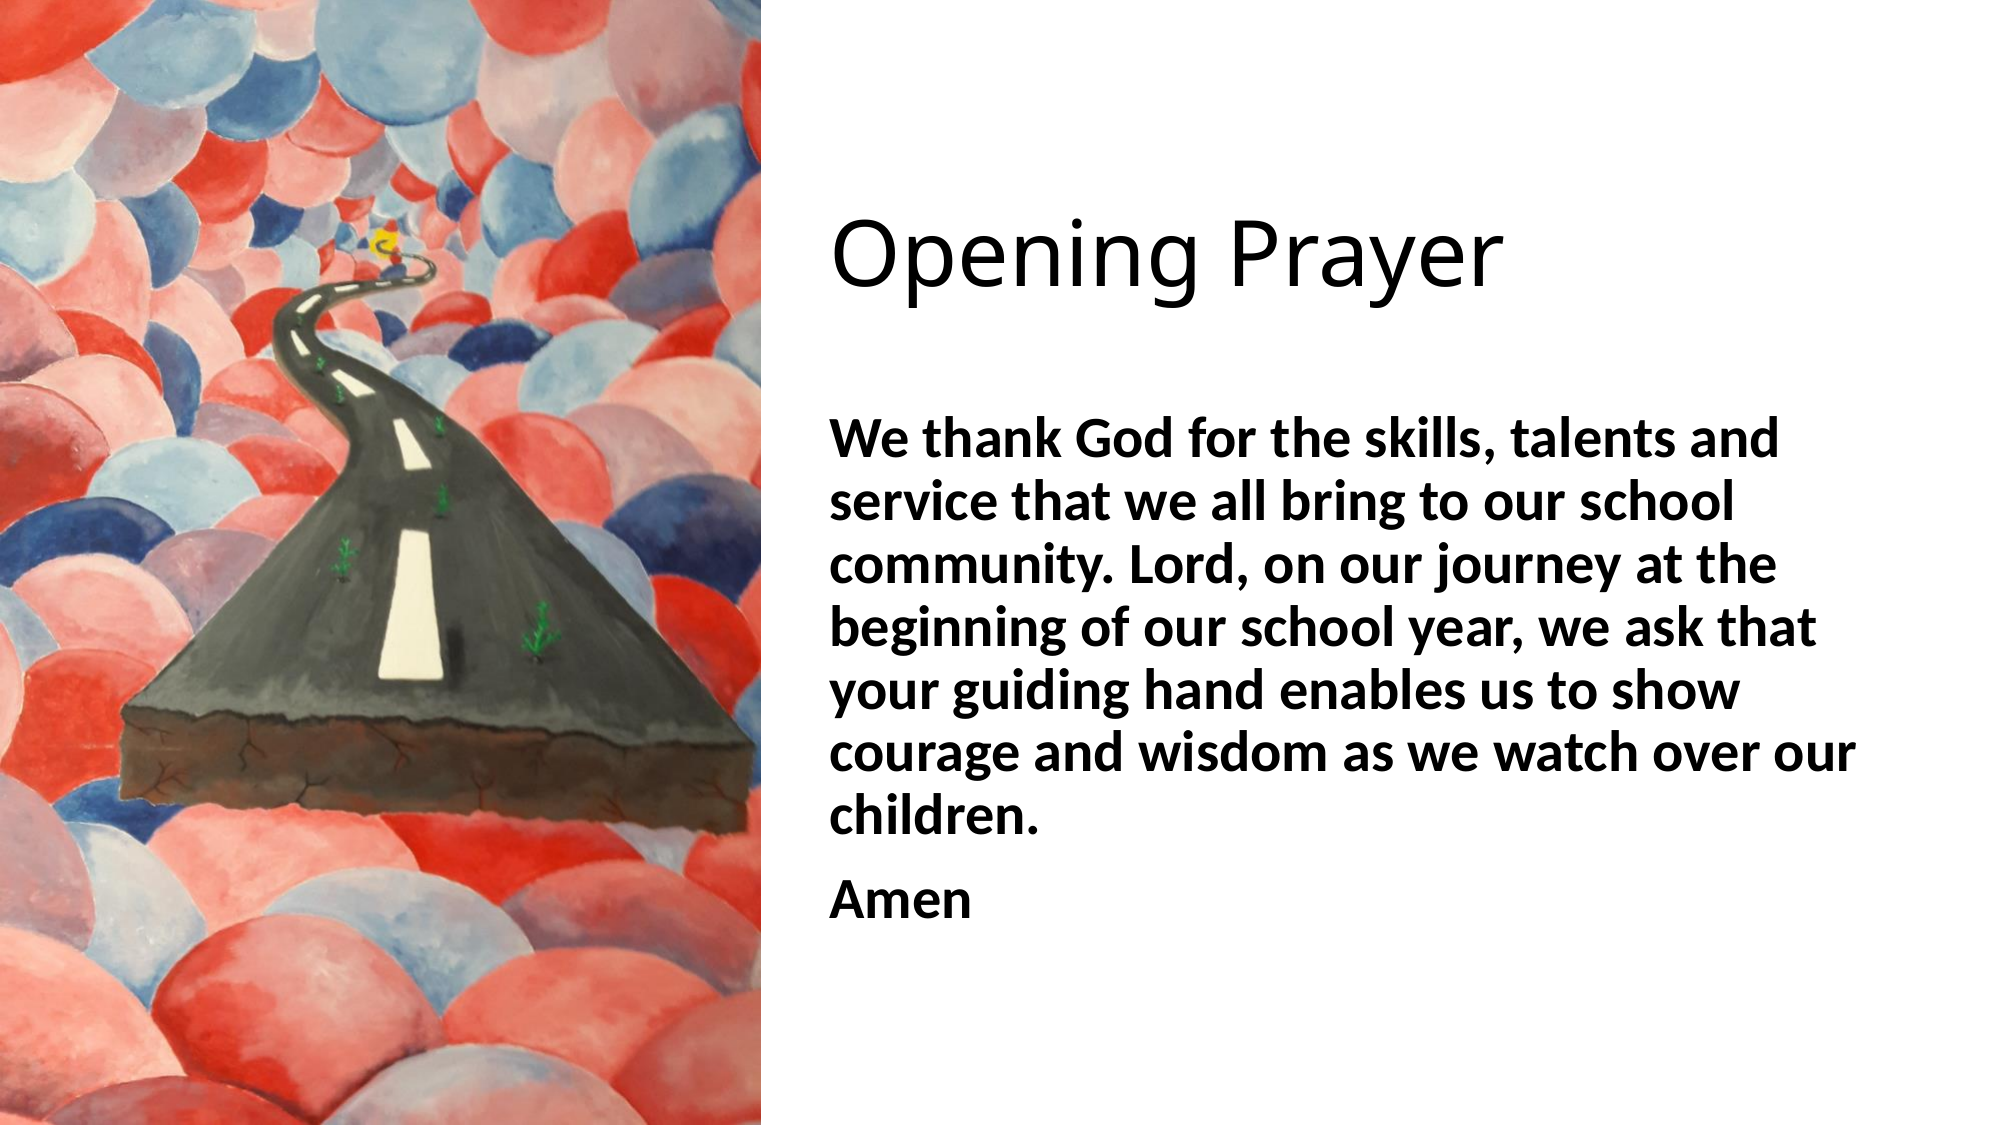

# Opening Prayer
We thank God for the skills, talents and service that we all bring to our school community. Lord, on our journey at the beginning of our school year, we ask that your guiding hand enables us to show courage and wisdom as we watch over our children.
Amen